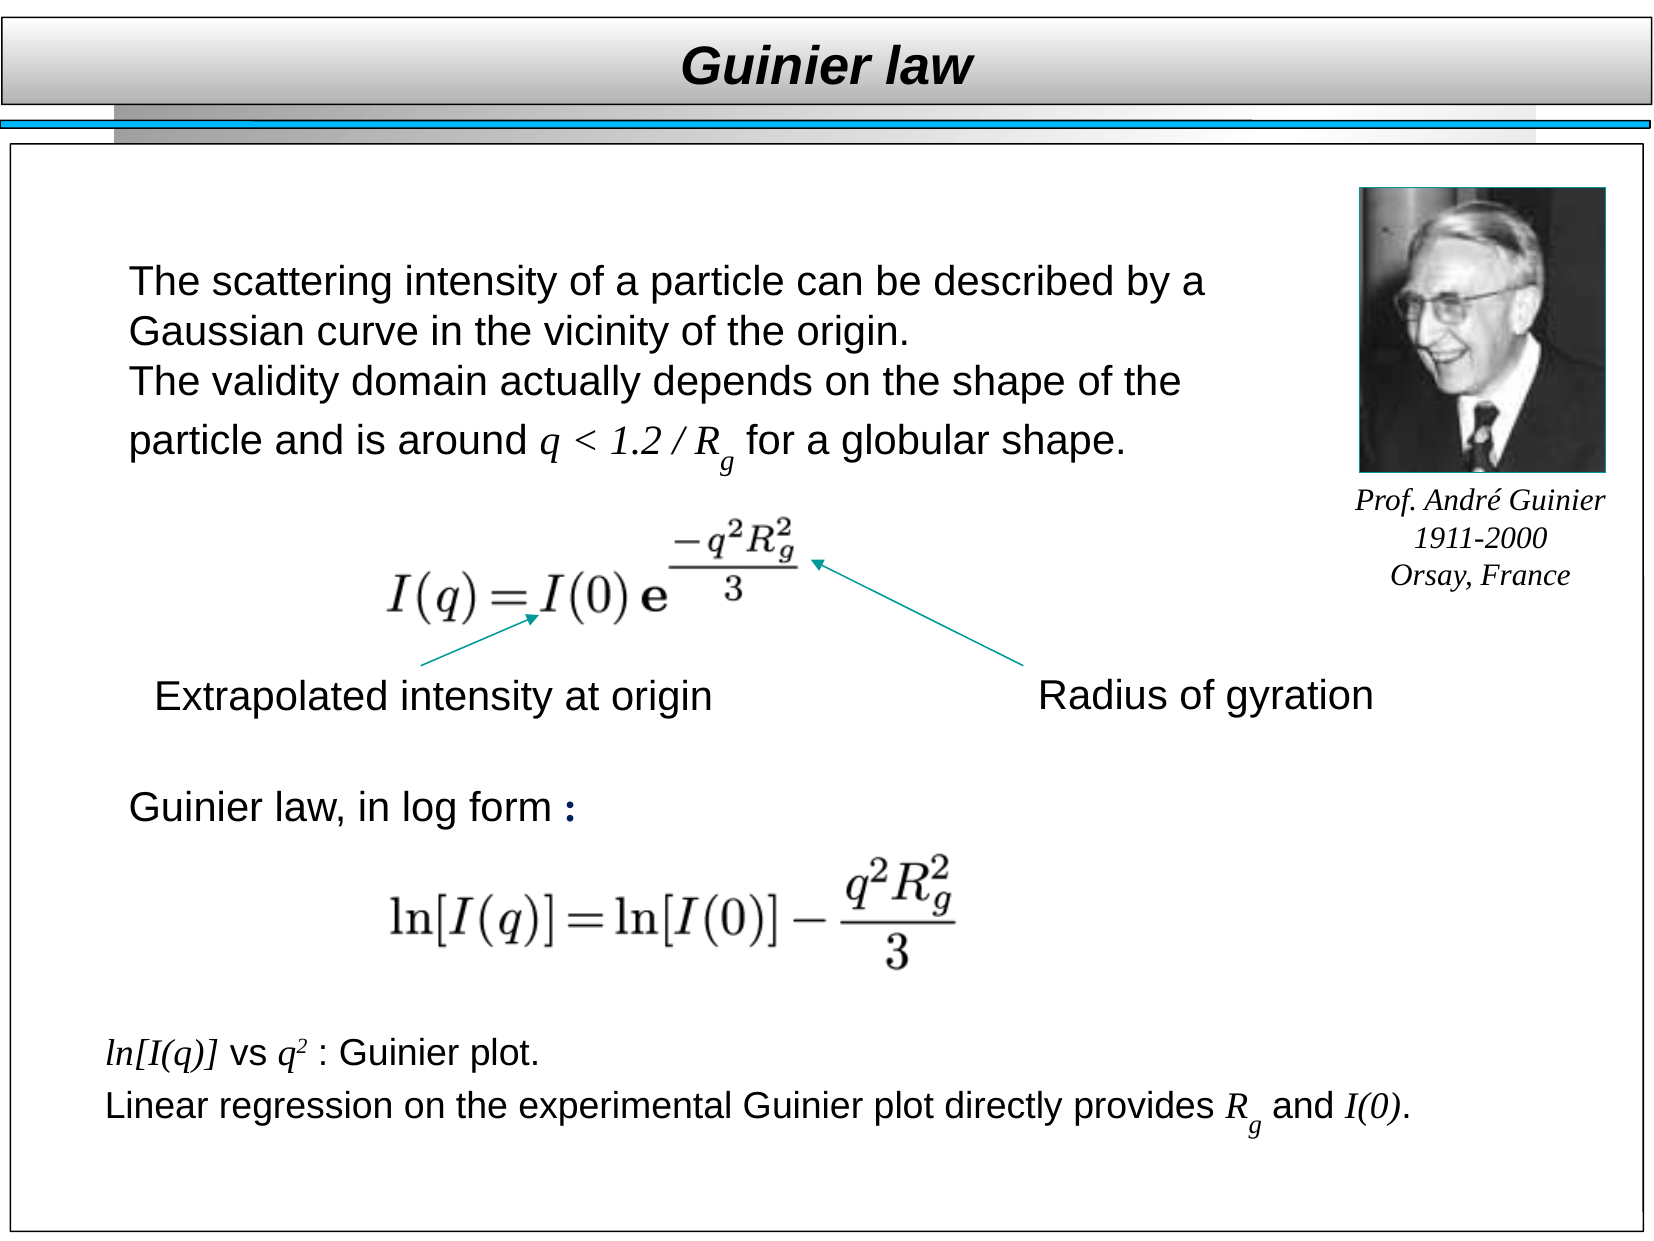

Guinier law
The scattering intensity of a particle can be described by a Gaussian curve in the vicinity of the origin.
The validity domain actually depends on the shape of the particle and is around q < 1.2 / Rg for a globular shape.
Prof. André Guinier
1911-2000
Orsay, France
Radius of gyration
Extrapolated intensity at origin
Guinier law, in log form :
ln[I(q)] vs q2 : Guinier plot.
Linear regression on the experimental Guinier plot directly provides Rg and I(0).